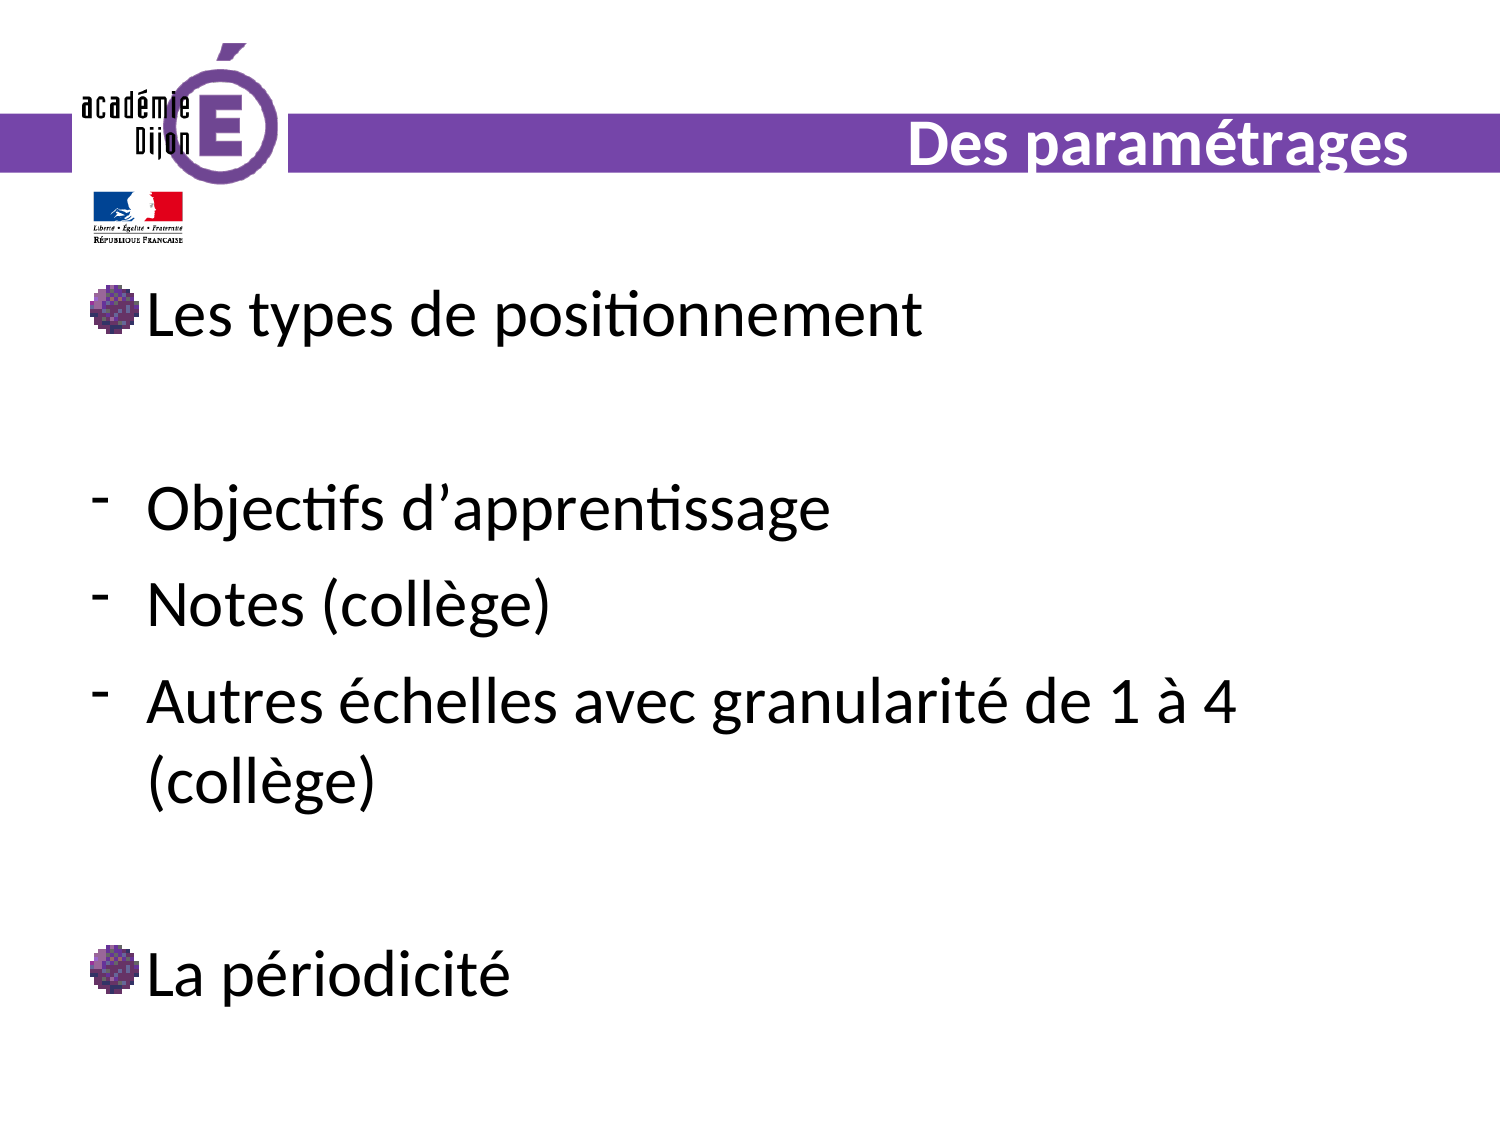

Des paramétrages
Les types de positionnement
Objectifs d’apprentissage
Notes (collège)
Autres échelles avec granularité de 1 à 4 (collège)
La périodicité